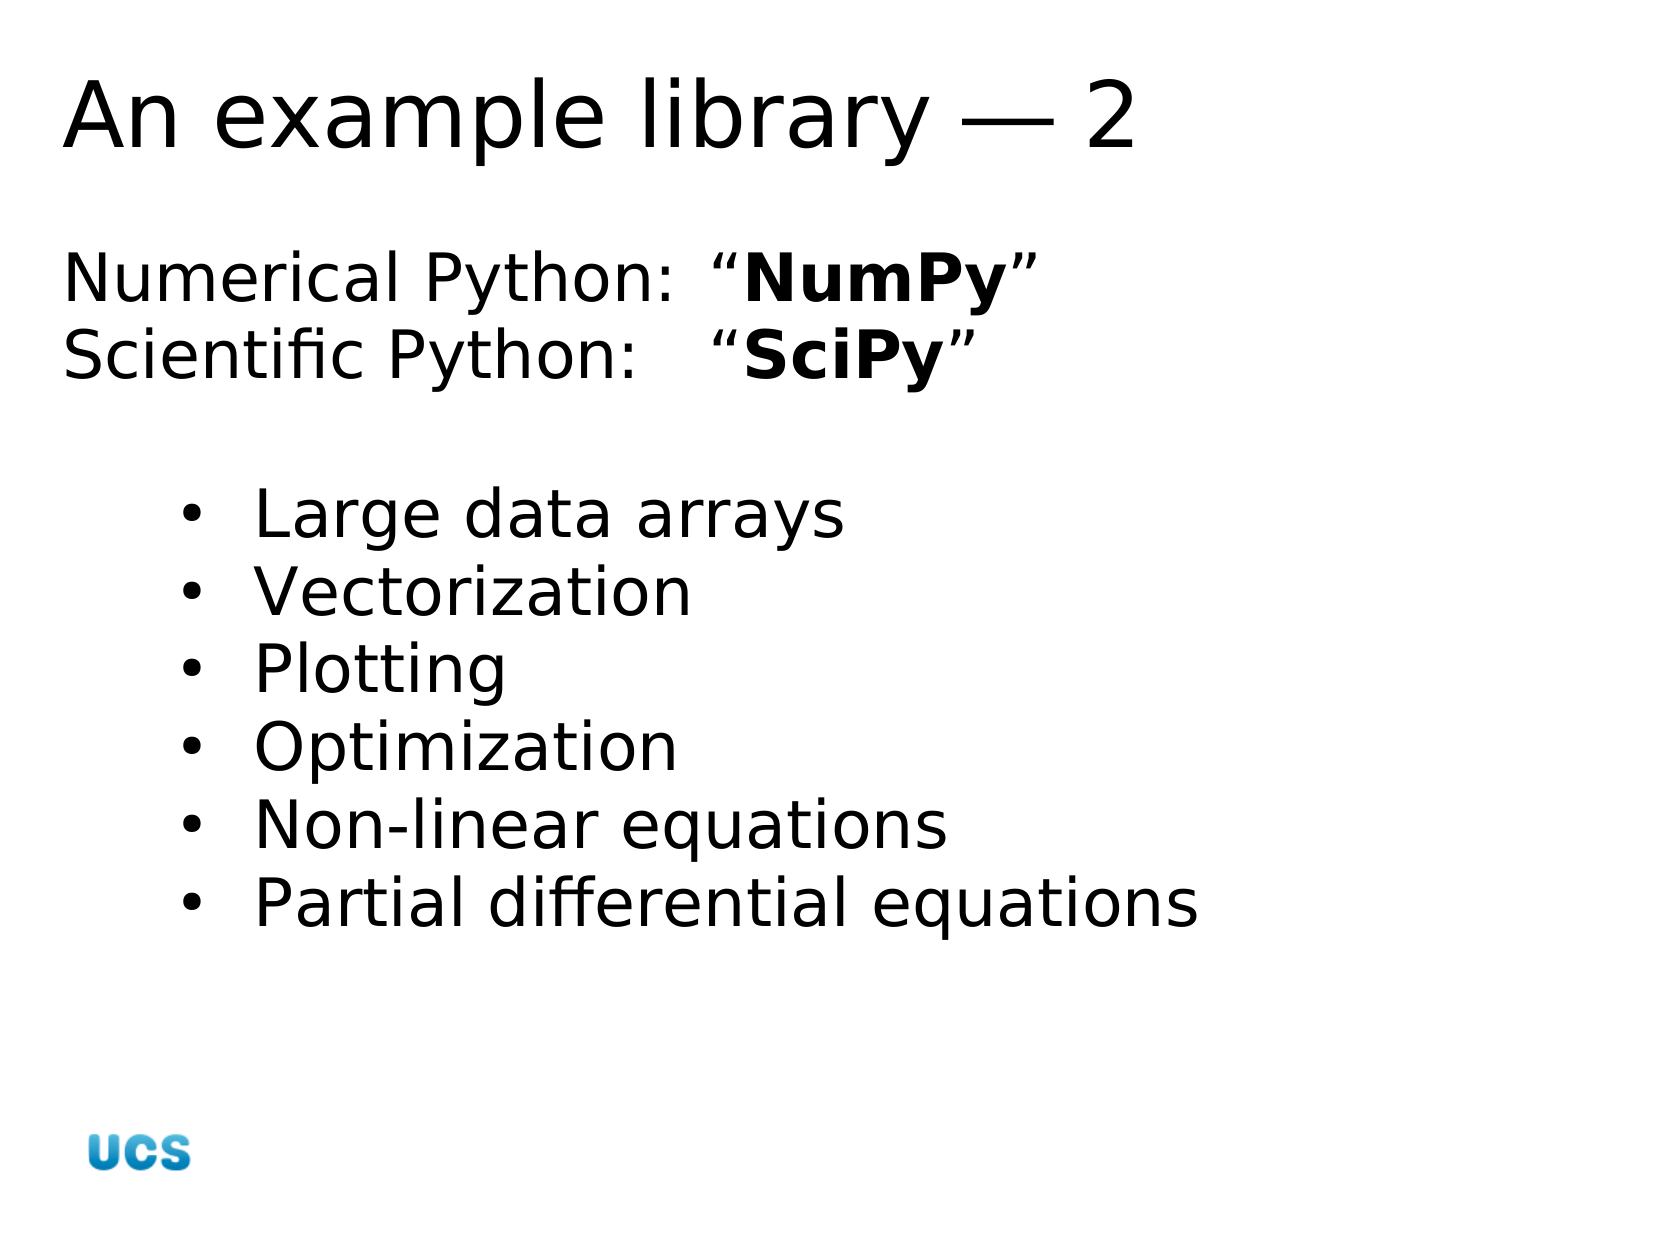

An example library ― 2
Numerical Python:	“NumPy”
Scientific Python:	“SciPy”
	Large data arrays
	Vectorization
	Plotting
	Optimization
	Non-linear equations
	Partial differential equations